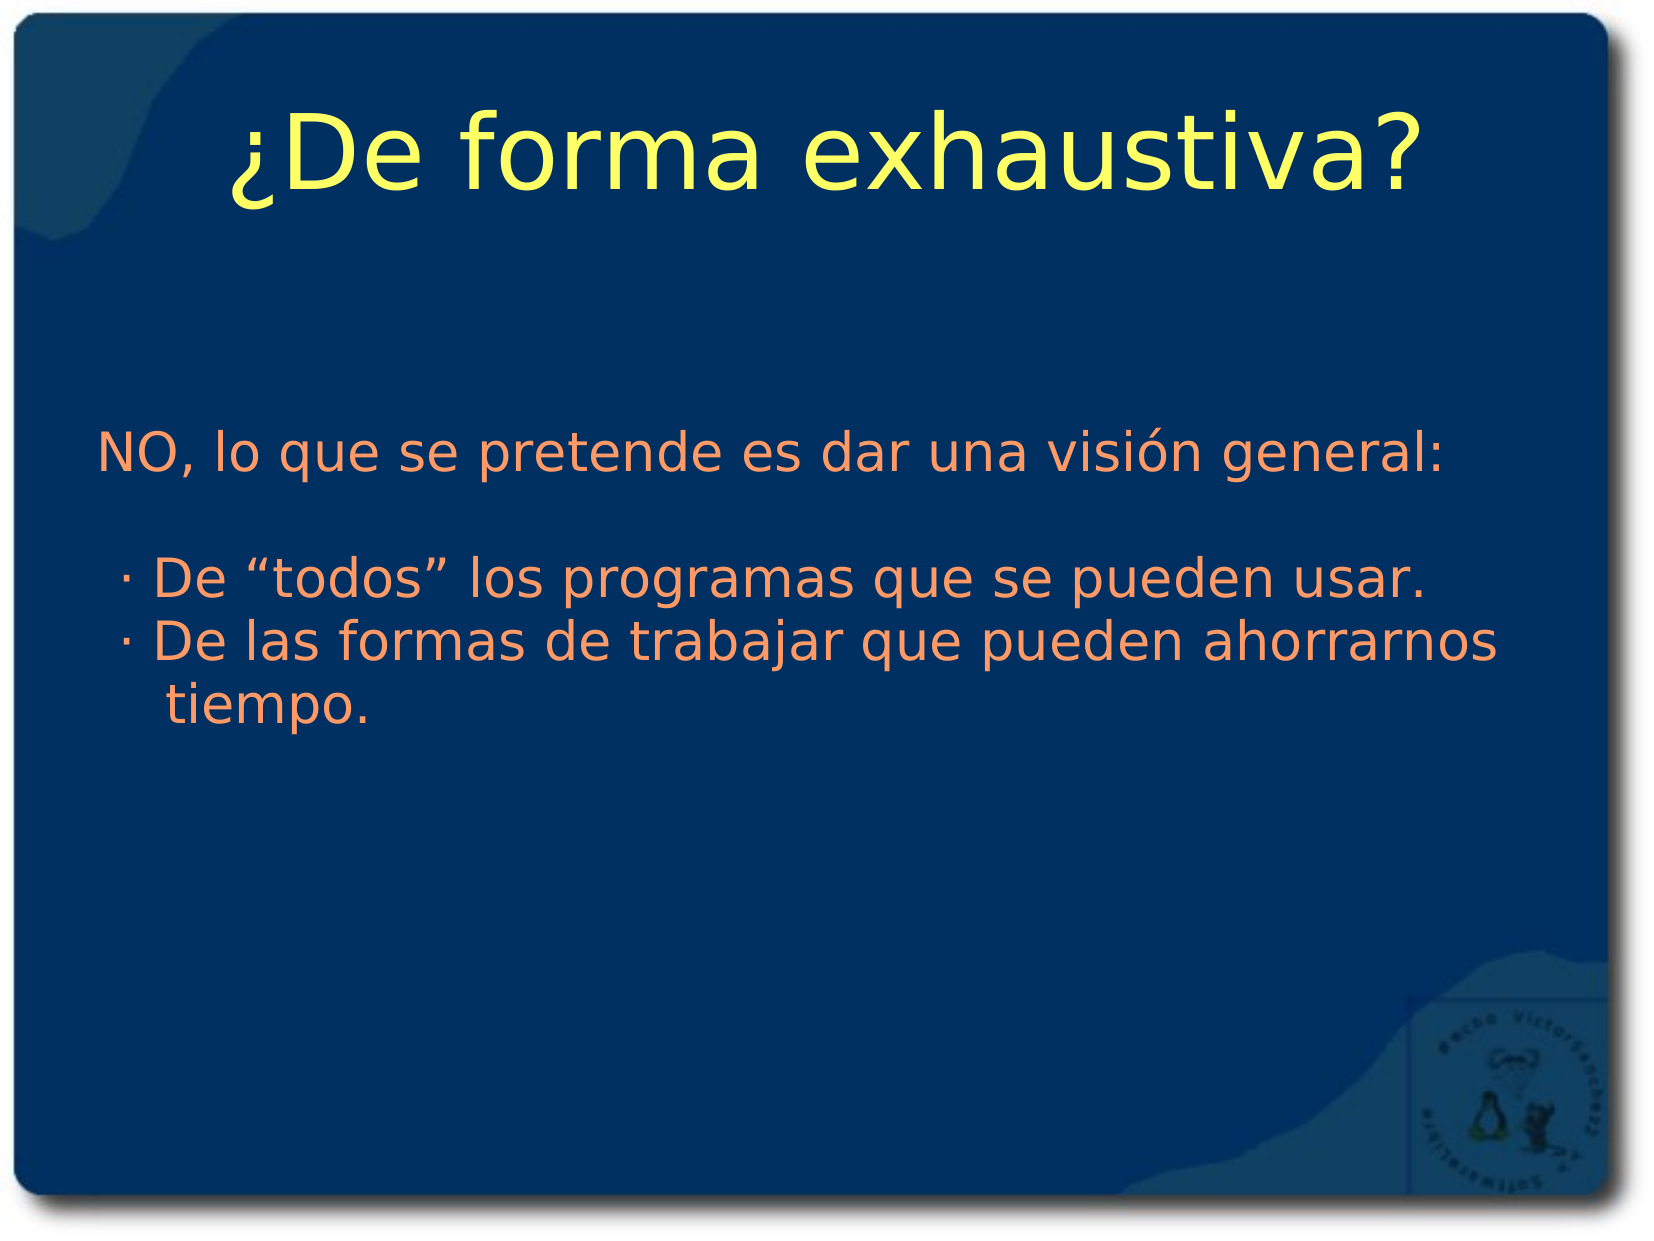

# ¿De forma exhaustiva?
 NO, lo que se pretende es dar una visión general:
	· De “todos” los programas que se pueden usar.
	· De las formas de trabajar que pueden ahorrarnos
 tiempo.